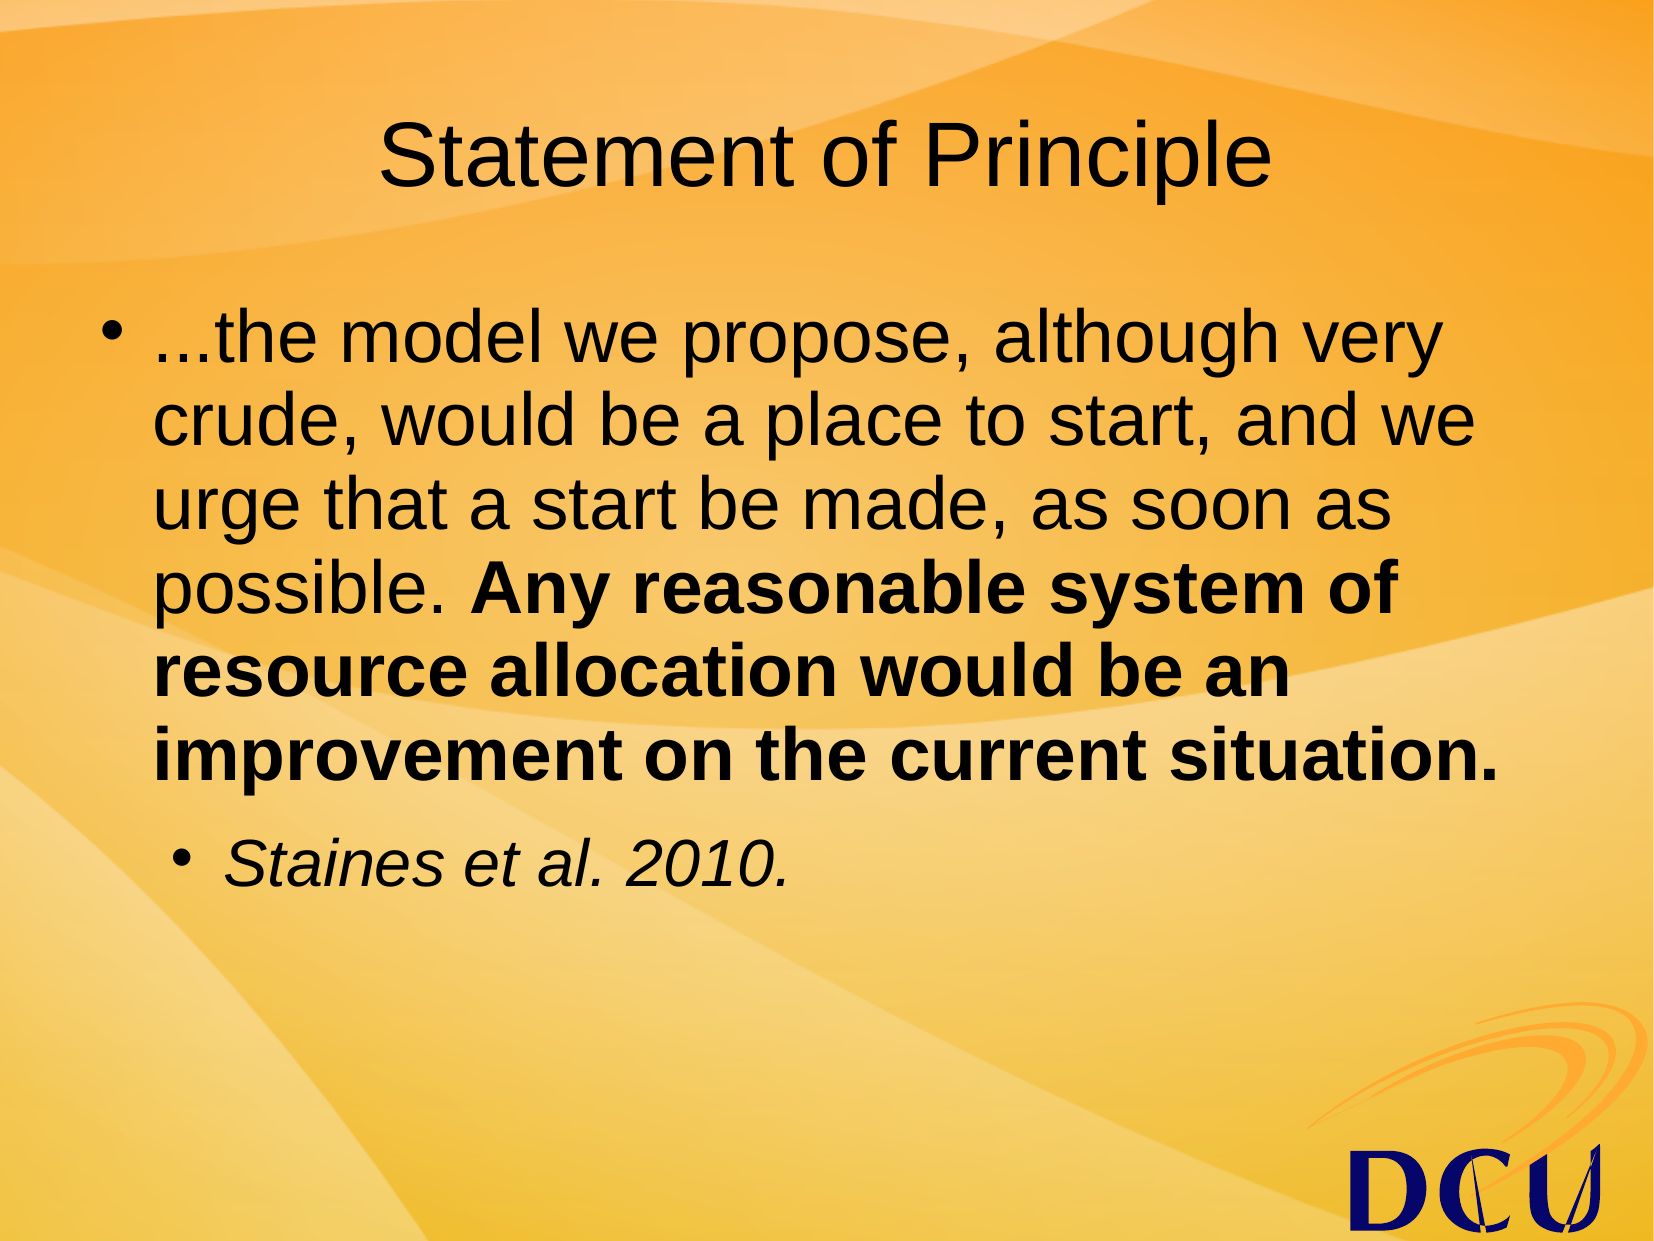

# Statement of Principle
...the model we propose, although very crude, would be a place to start, and we urge that a start be made, as soon as possible. Any reasonable system of resource allocation would be an improvement on the current situation.
Staines et al. 2010.